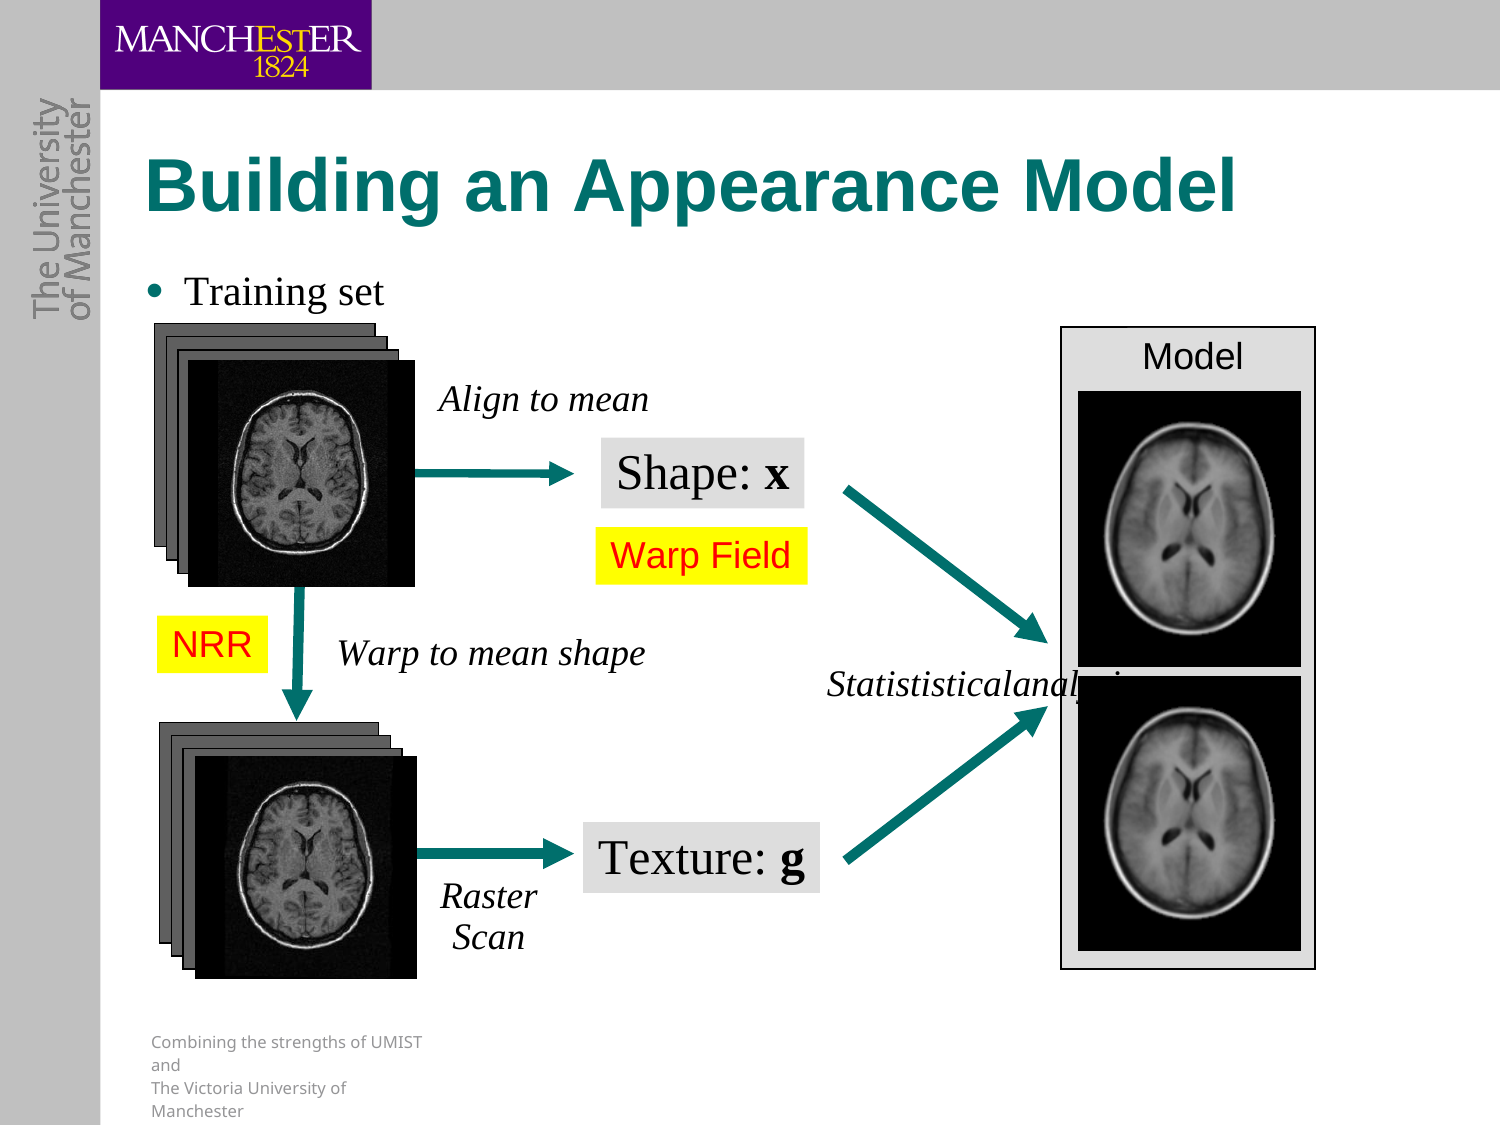

# Building an Appearance Model
Training set
Model
Align to mean
Shape: x
Warp Field
NRR
Warp to mean shape
Statististicalanalysis
Texture: g
Raster
Scan